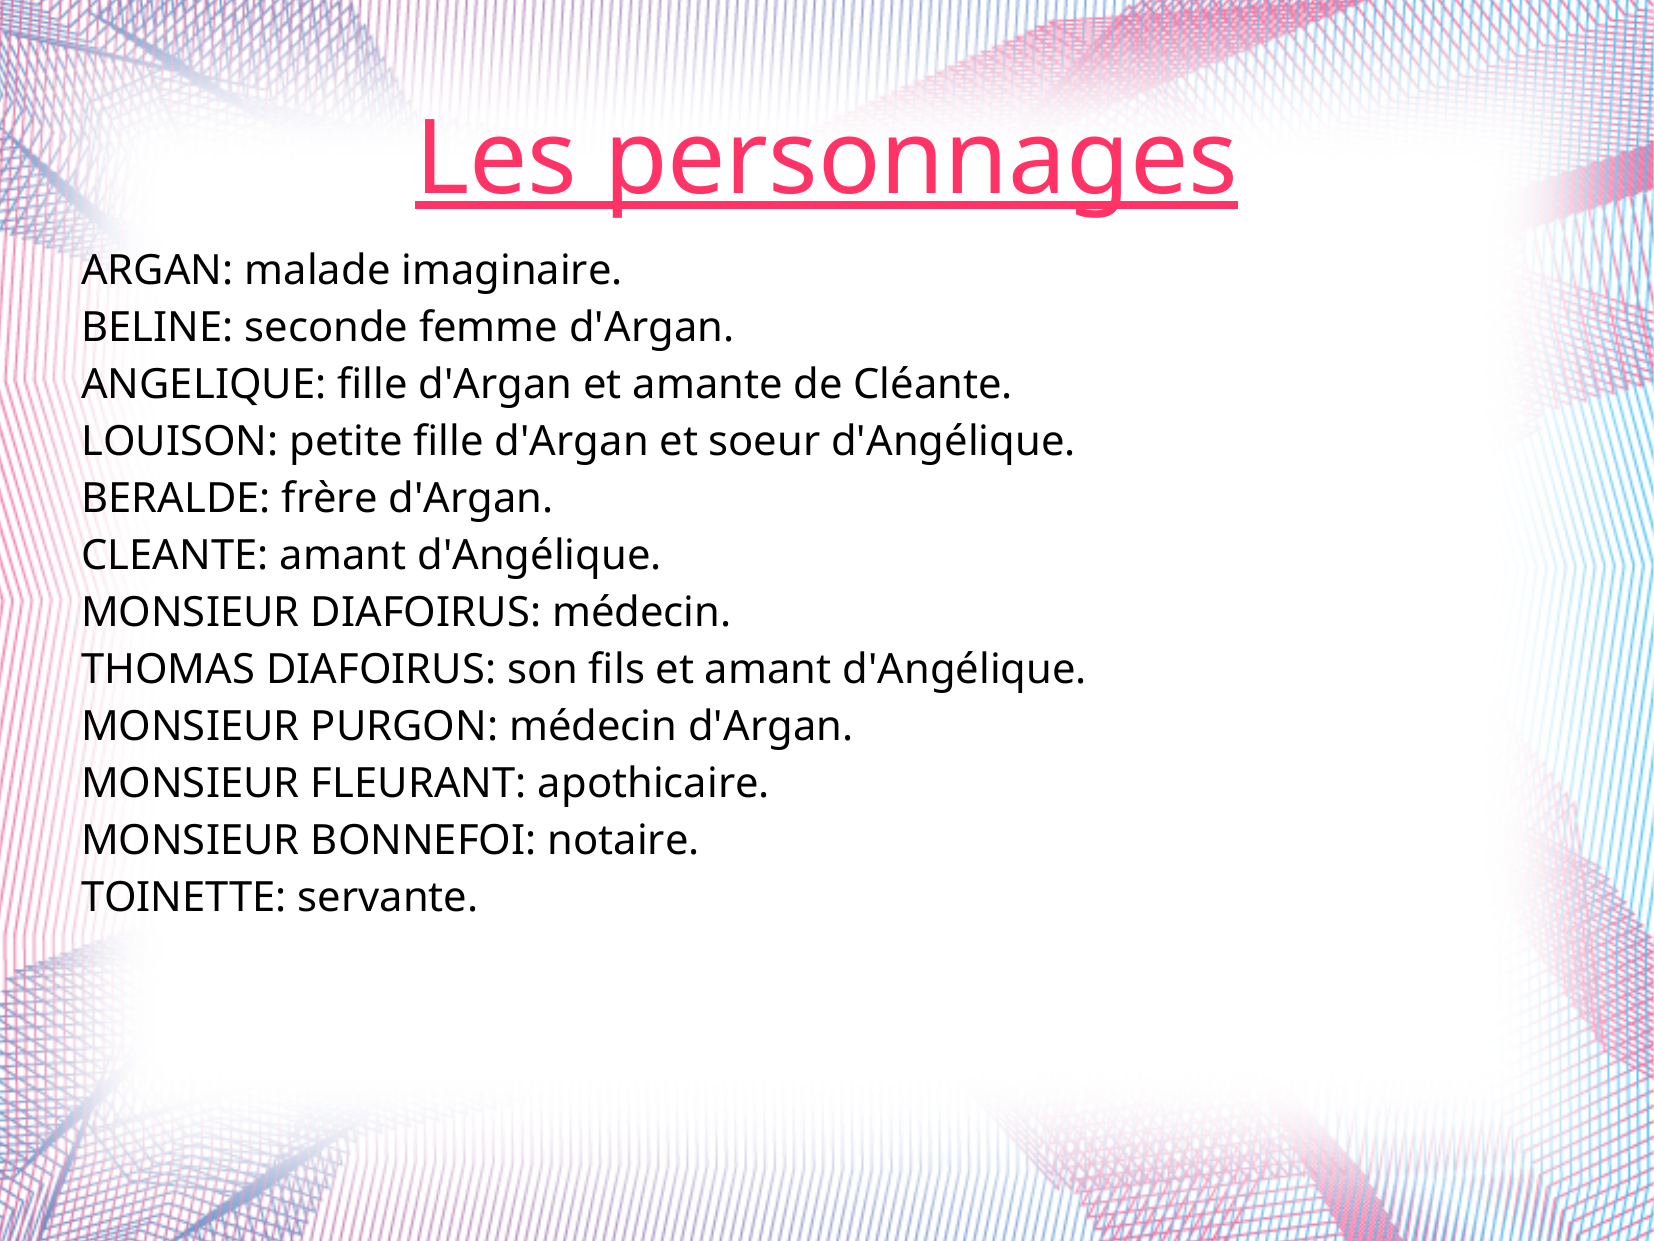

# Les personnages
ARGAN: malade imaginaire.
BELINE: seconde femme d'Argan.
ANGELIQUE: fille d'Argan et amante de Cléante.
LOUISON: petite fille d'Argan et soeur d'Angélique.
BERALDE: frère d'Argan.
CLEANTE: amant d'Angélique.
MONSIEUR DIAFOIRUS: médecin.
THOMAS DIAFOIRUS: son fils et amant d'Angélique.
MONSIEUR PURGON: médecin d'Argan.
MONSIEUR FLEURANT: apothicaire.
MONSIEUR BONNEFOI: notaire.
TOINETTE: servante.